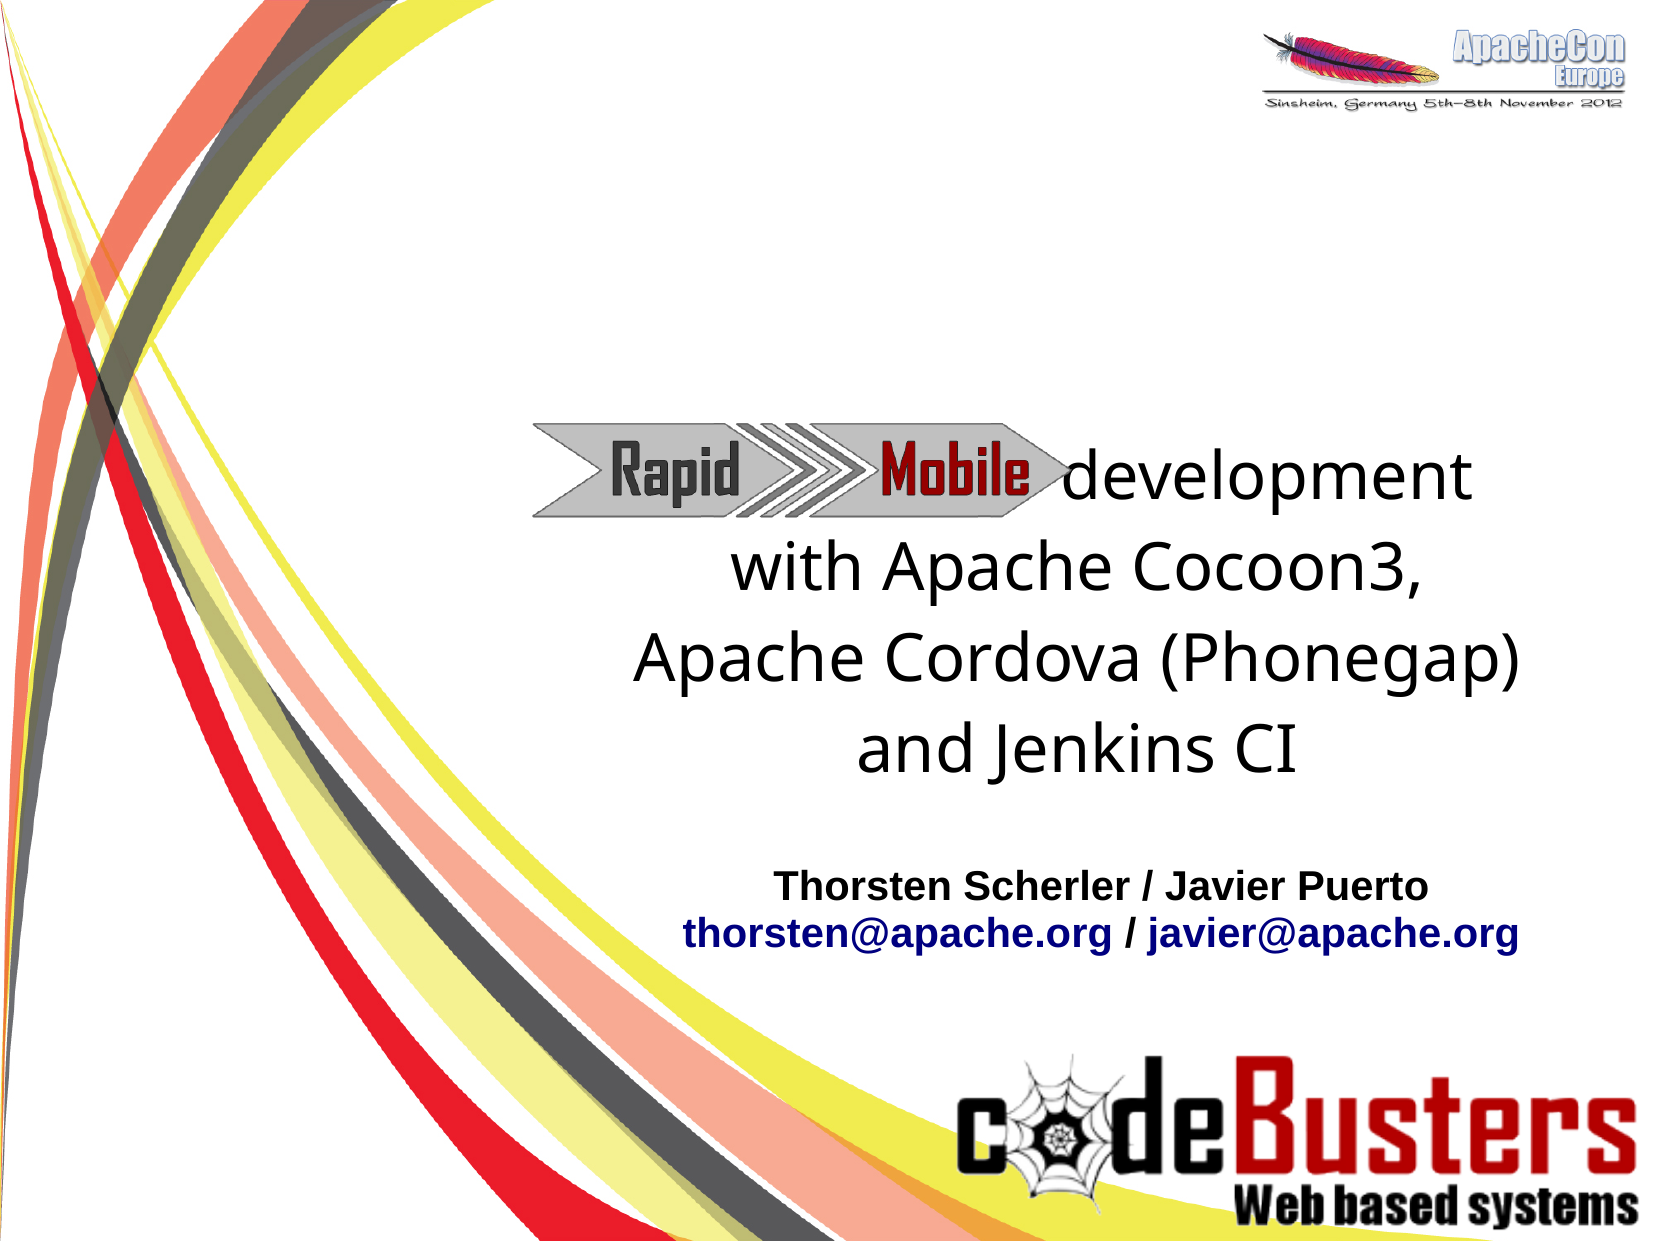

# development with Apache Cocoon3, Apache Cordova (Phonegap) and Jenkins CI
Thorsten Scherler / Javier Puerto
thorsten@apache.org / javier@apache.org